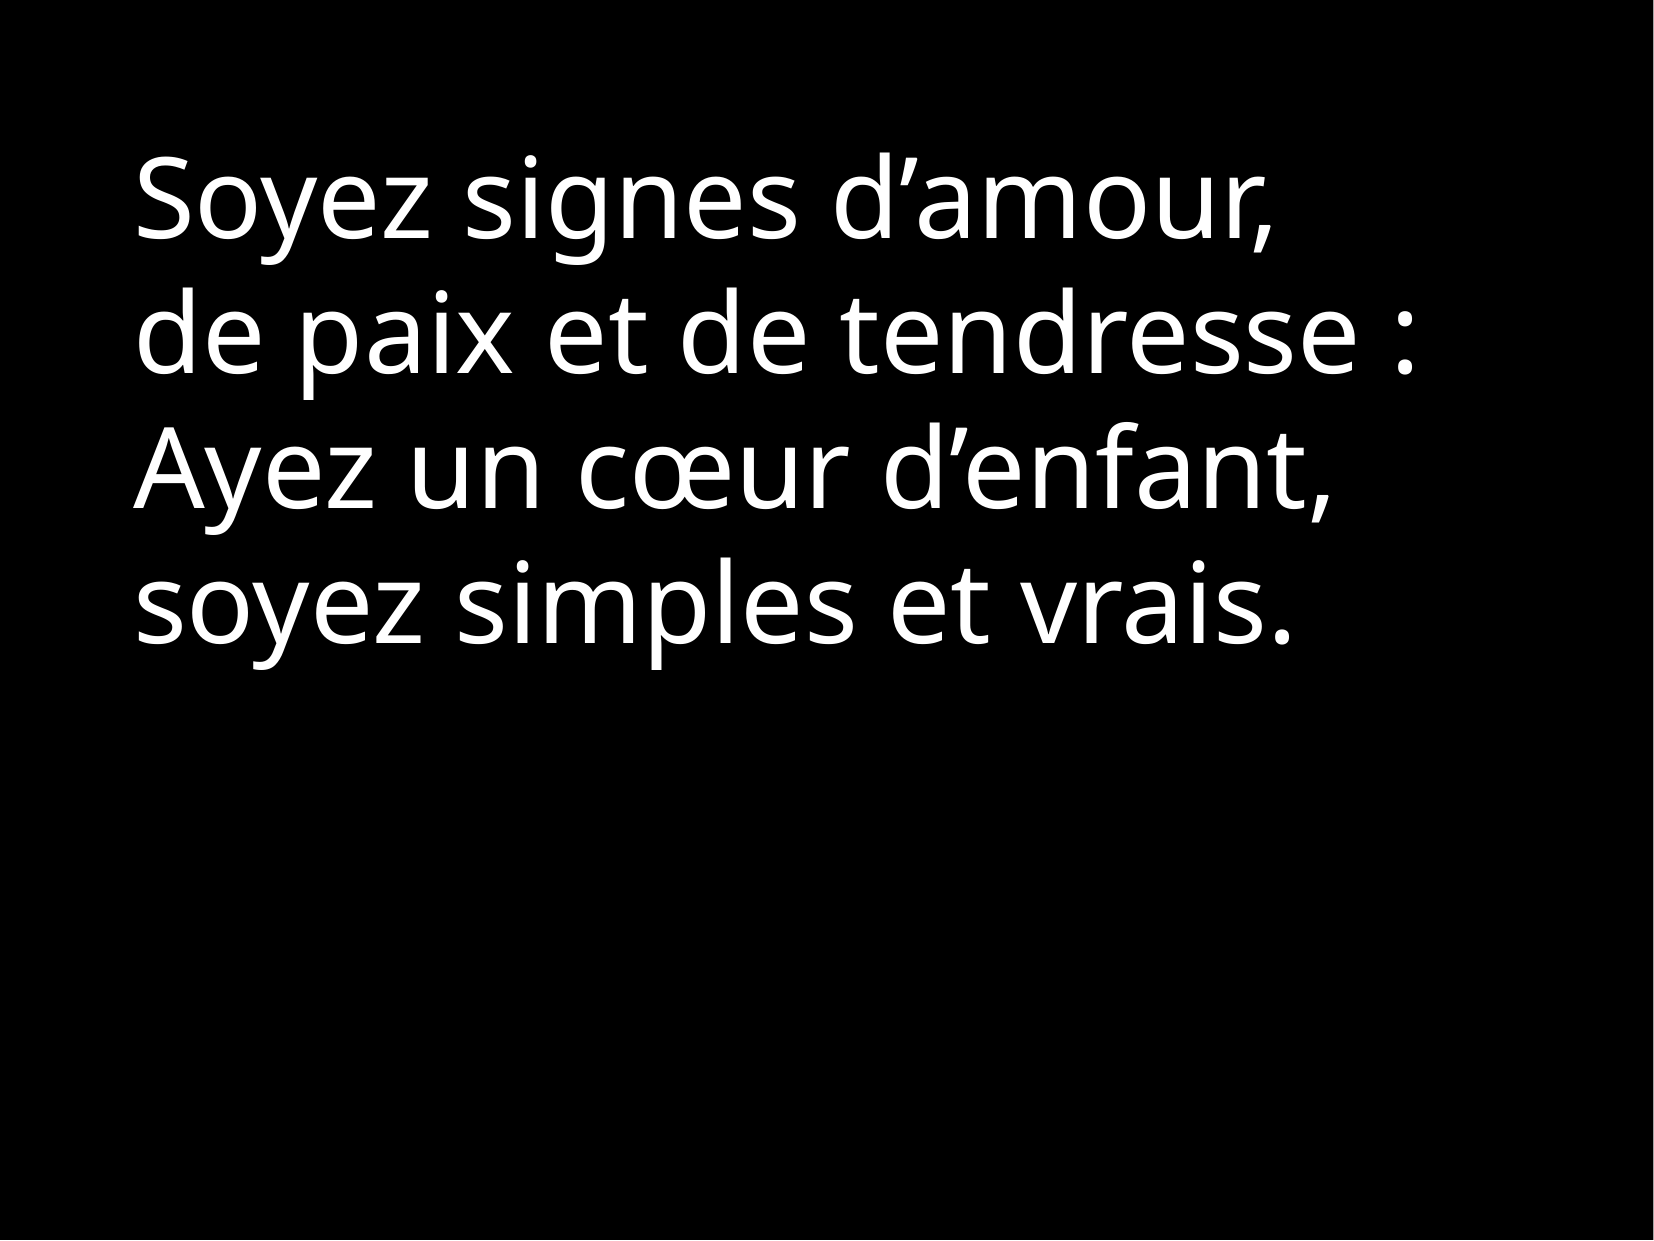

Soyez signes d’amour,
de paix et de tendresse :
Ayez un cœur d’enfant,
soyez simples et vrais.